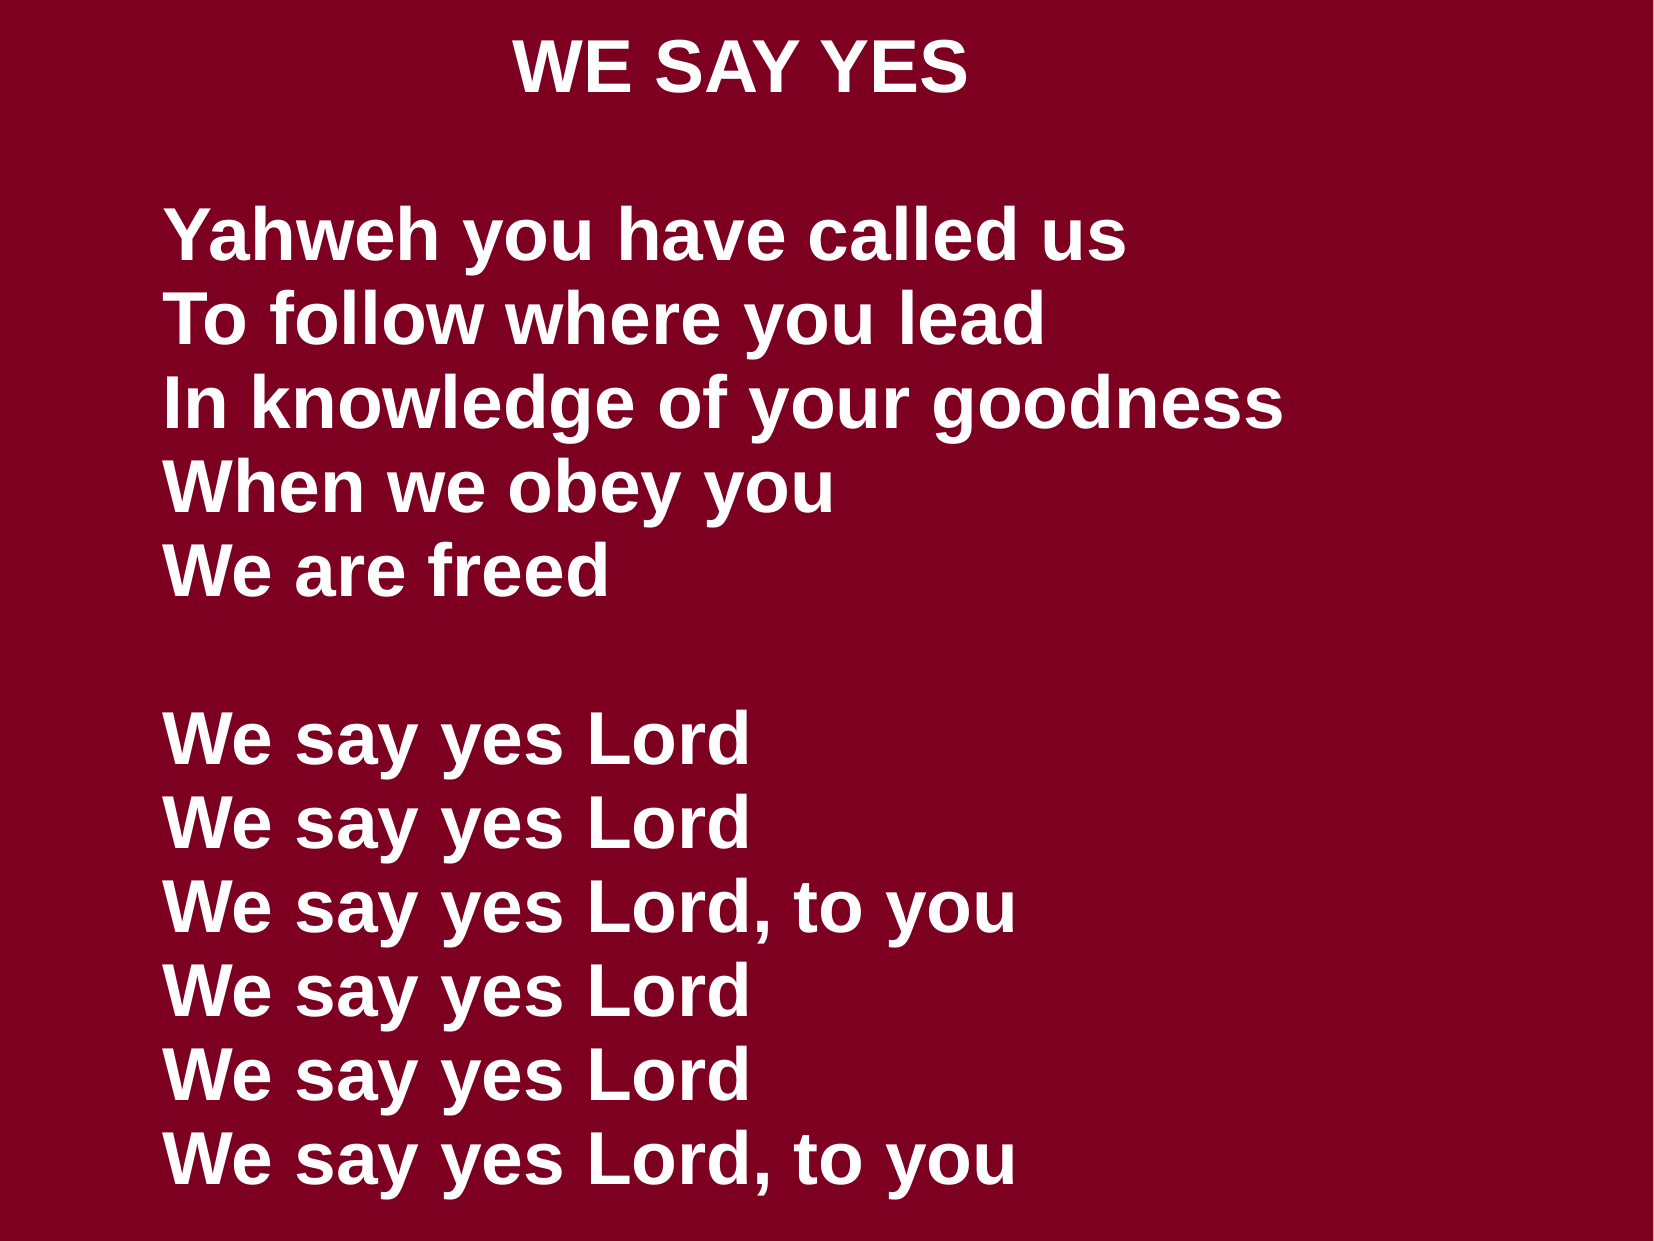

#
 WE SAY YES
		Yahweh you have called us
		To follow where you lead
		In knowledge of your goodness
		When we obey you
		We are freed
		We say yes Lord
		We say yes Lord
		We say yes Lord, to you
		We say yes Lord
		We say yes Lord
		We say yes Lord, to you